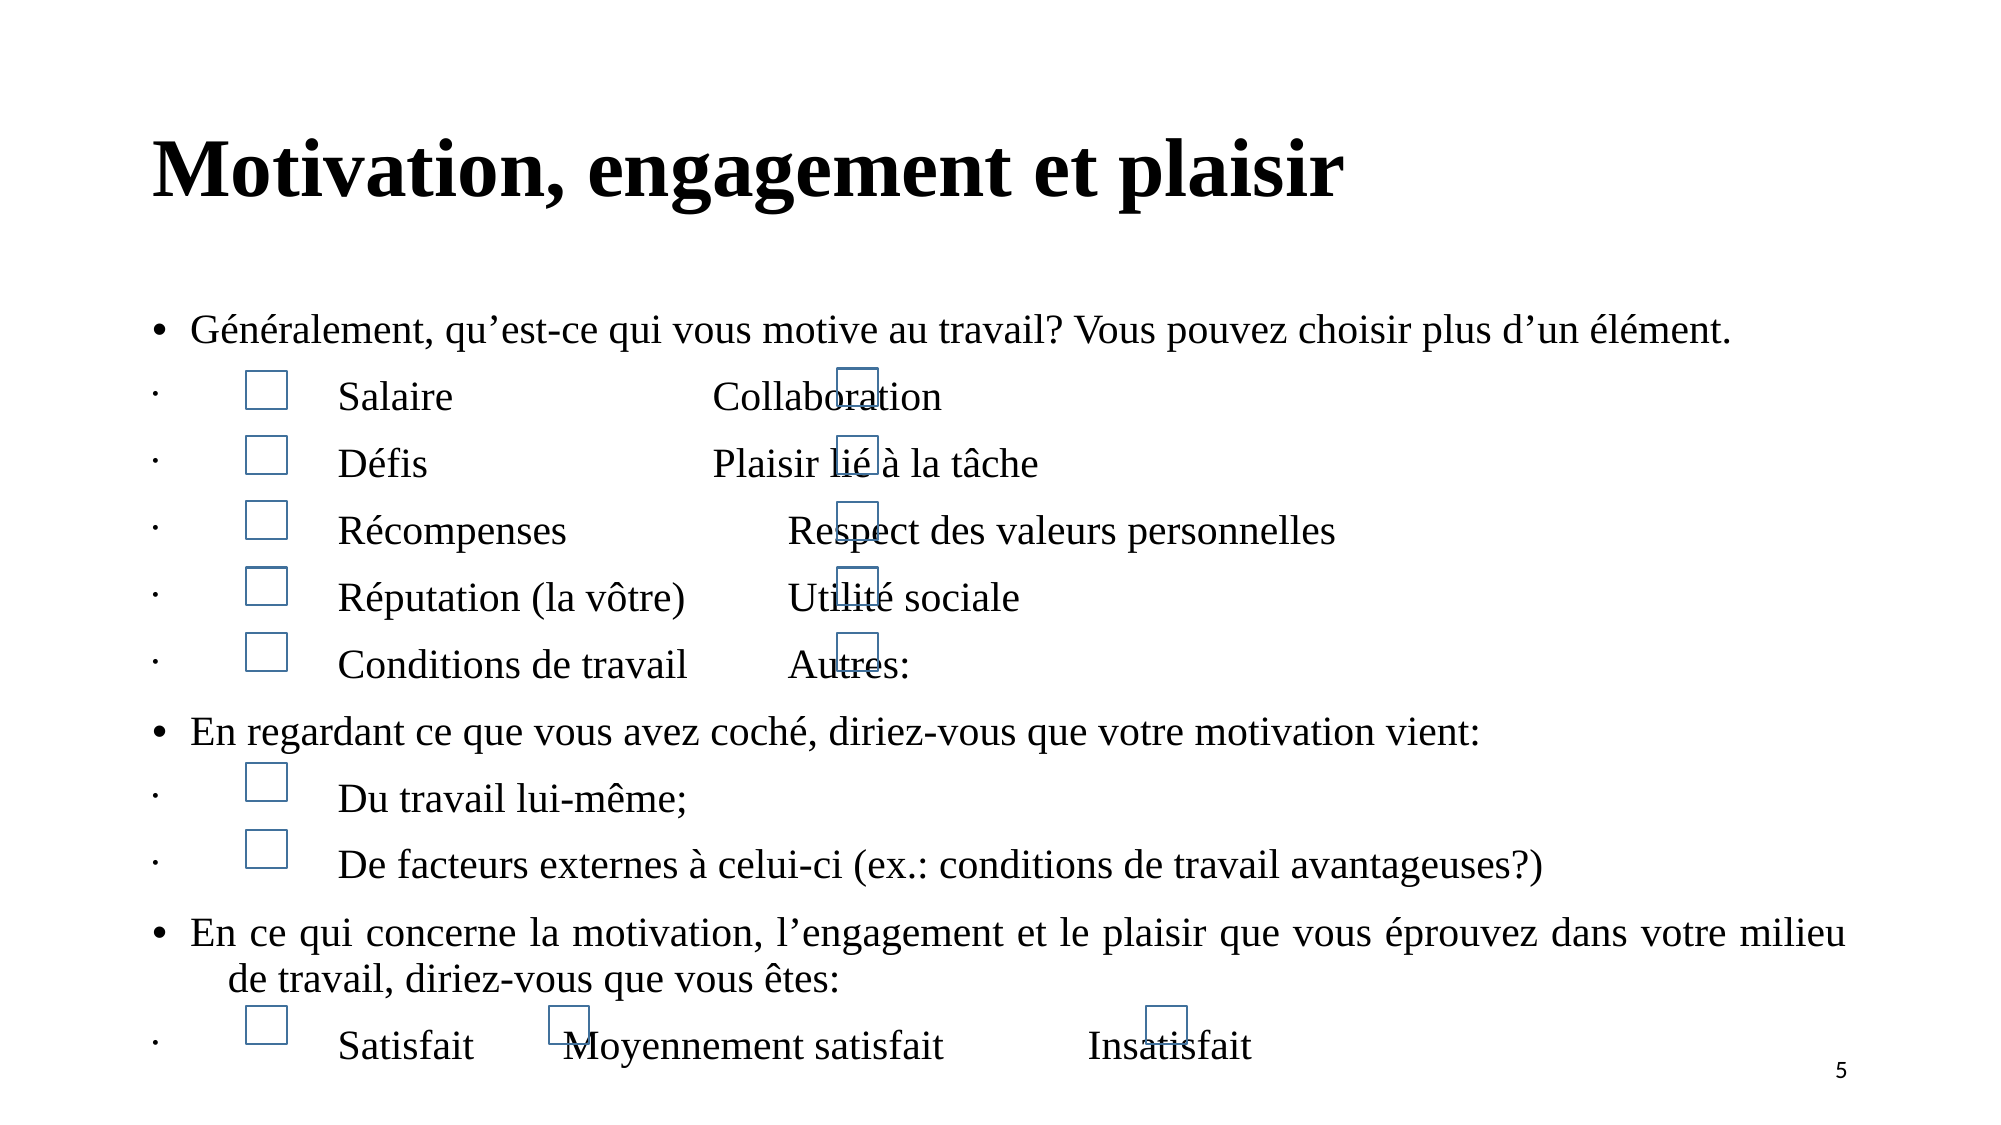

# Motivation, engagement et plaisir
Généralement, qu’est-ce qui vous motive au travail? Vous pouvez choisir plus d’un élément.
	Salaire				Collaboration
	Défis				Plaisir lié à la tâche
	Récompenses			Respect des valeurs personnelles
	Réputation (la vôtre)		Utilité sociale
	Conditions de travail		Autres:
En regardant ce que vous avez coché, diriez-vous que votre motivation vient:
	Du travail lui-même;
	De facteurs externes à celui-ci (ex.: conditions de travail avantageuses?)
En ce qui concerne la motivation, l’engagement et le plaisir que vous éprouvez dans votre milieu de travail, diriez-vous que vous êtes:
	Satisfait		Moyennement satisfait		Insatisfait
5